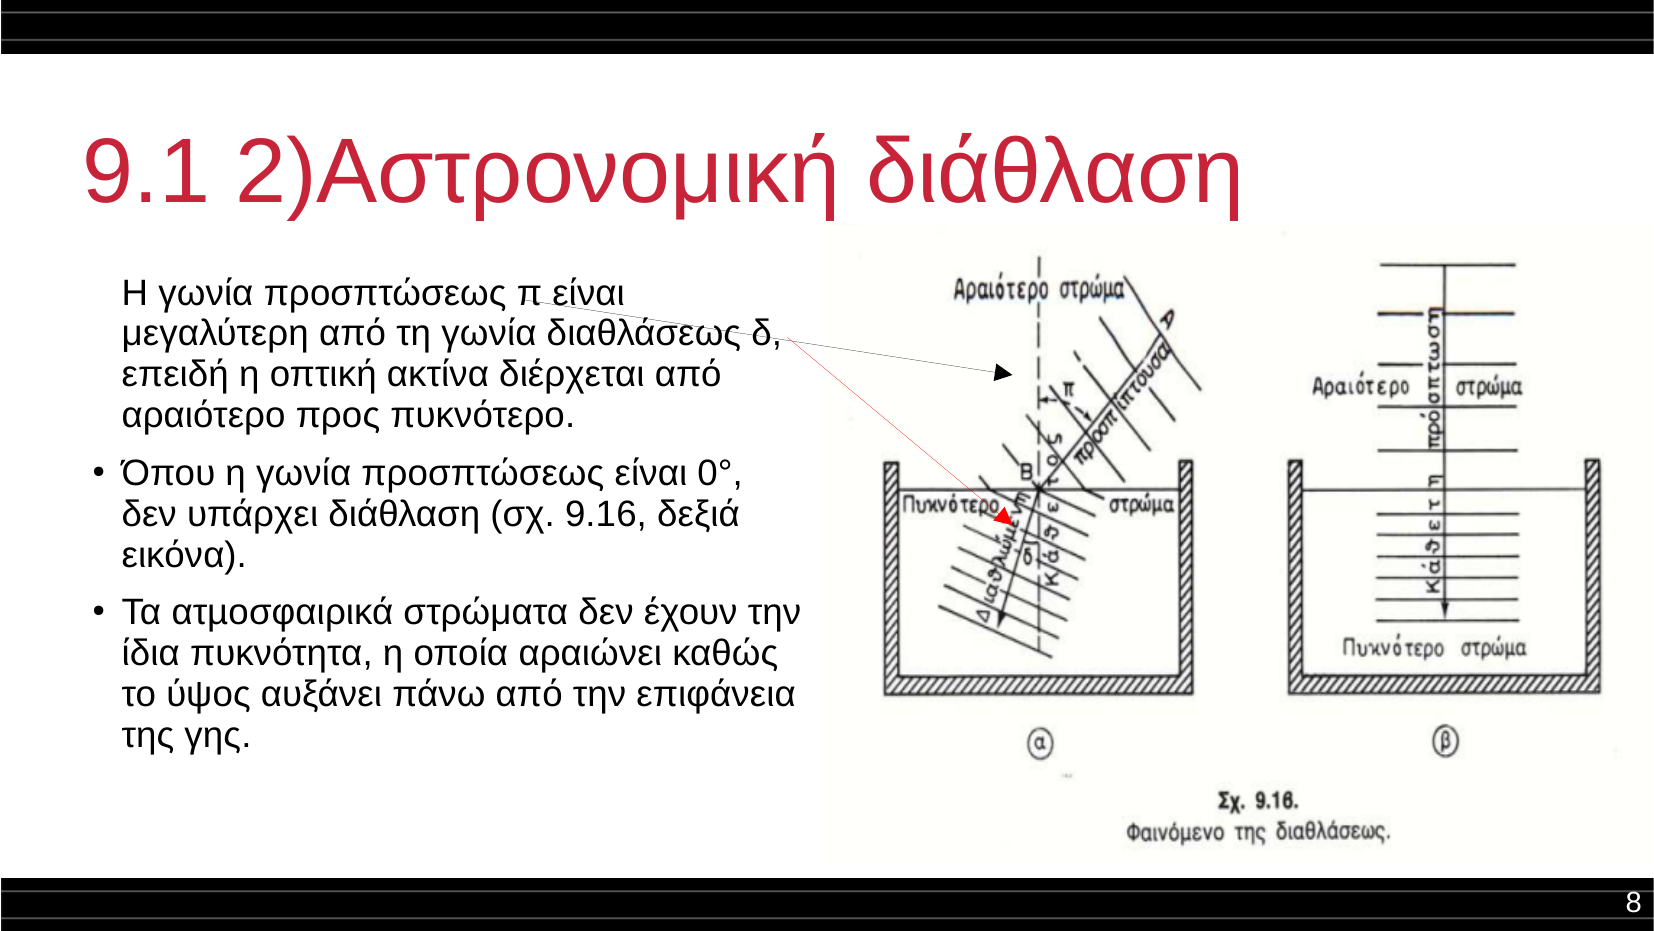

# 9.1 2)Αστρονομική διάθλαση
Η γωνία προσπτώσεως π είναι μεγαλύτερη από τη γωνία διαθλάσεως δ, επειδή η οπτική ακτίνα διέρχεται από αραιότερο προς πυκνότερο.
Όπου η γωνία προσπτώσεως είναι 0°, δεν υπάρχει διάθλαση (σχ. 9.16, δεξιά εικόνα).
Τα ατµοσφαιρικά στρώματα δεν έχουν την ίδια πυκνότητα, η οποία αραιώνει καθώς το ύψος αυξάνει πάνω από την επιφάνεια της γης.